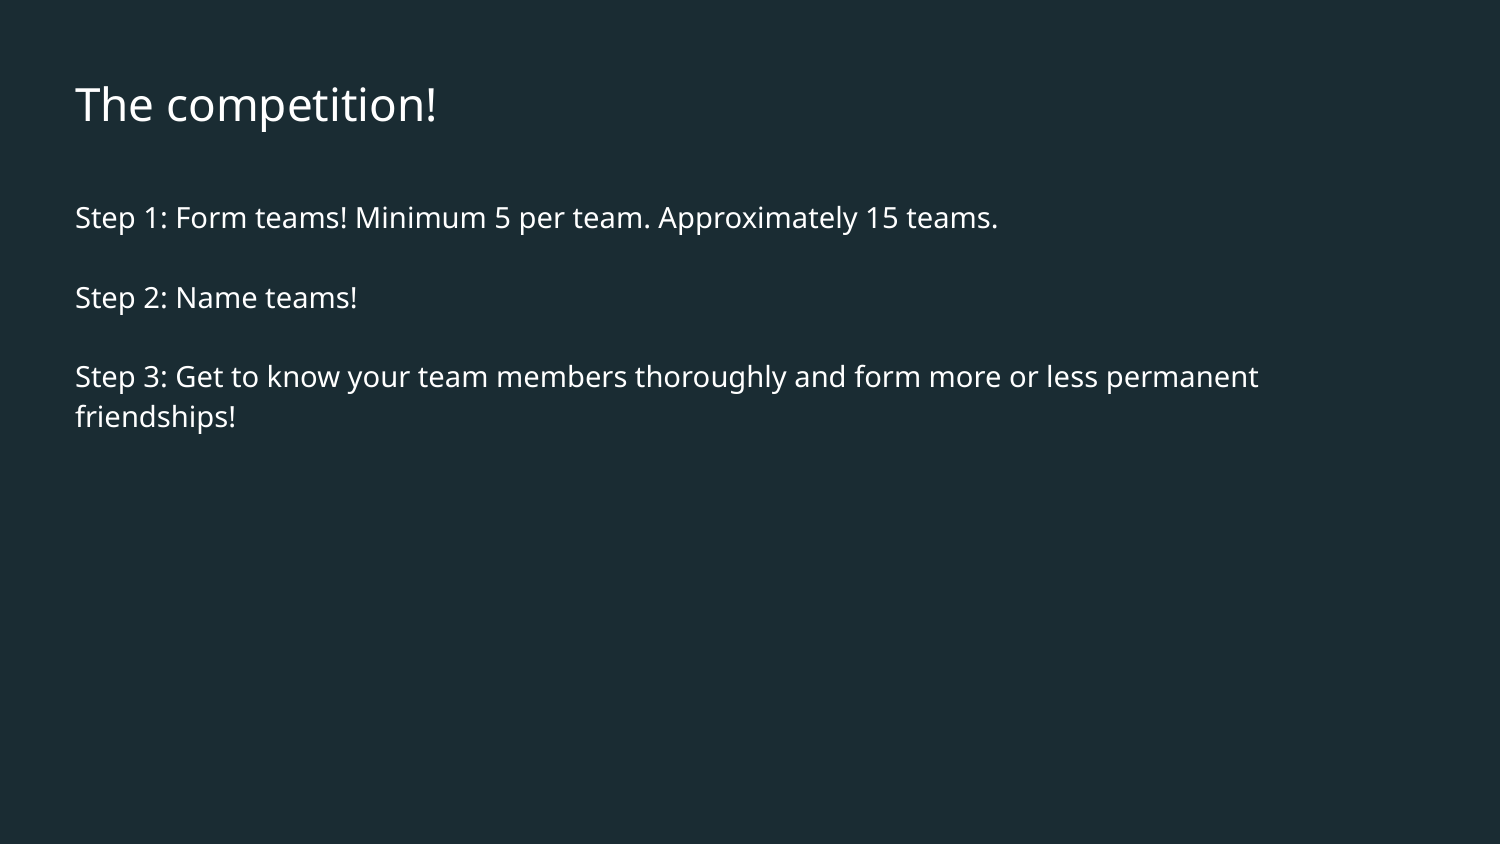

# The competition!
Step 1: Form teams! Minimum 5 per team. Approximately 15 teams.
Step 2: Name teams!
Step 3: Get to know your team members thoroughly and form more or less permanent friendships!